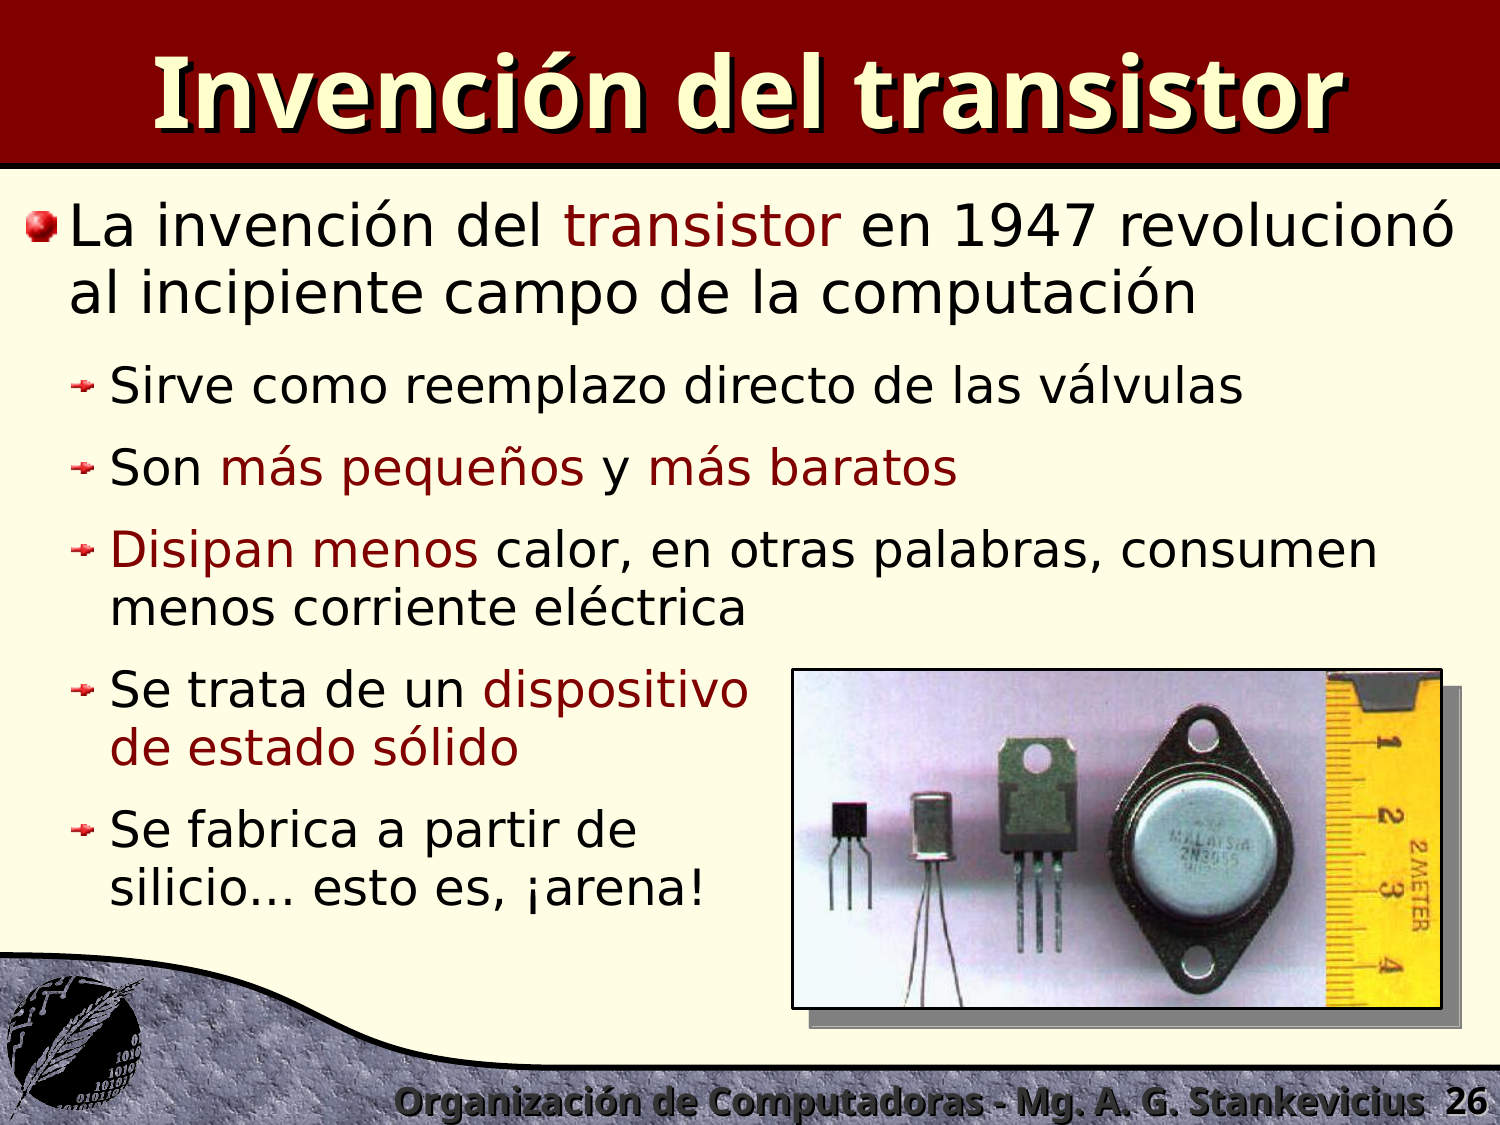

# Invención del transistor
La invención del transistor en 1947 revolucionó al incipiente campo de la computación
Sirve como reemplazo directo de las válvulas
Son más pequeños y más baratos
Disipan menos calor, en otras palabras, consumen menos corriente eléctrica
Se trata de un dispositivo
de estado sólido
Se fabrica a partir de
silicio... esto es, ¡arena!
26